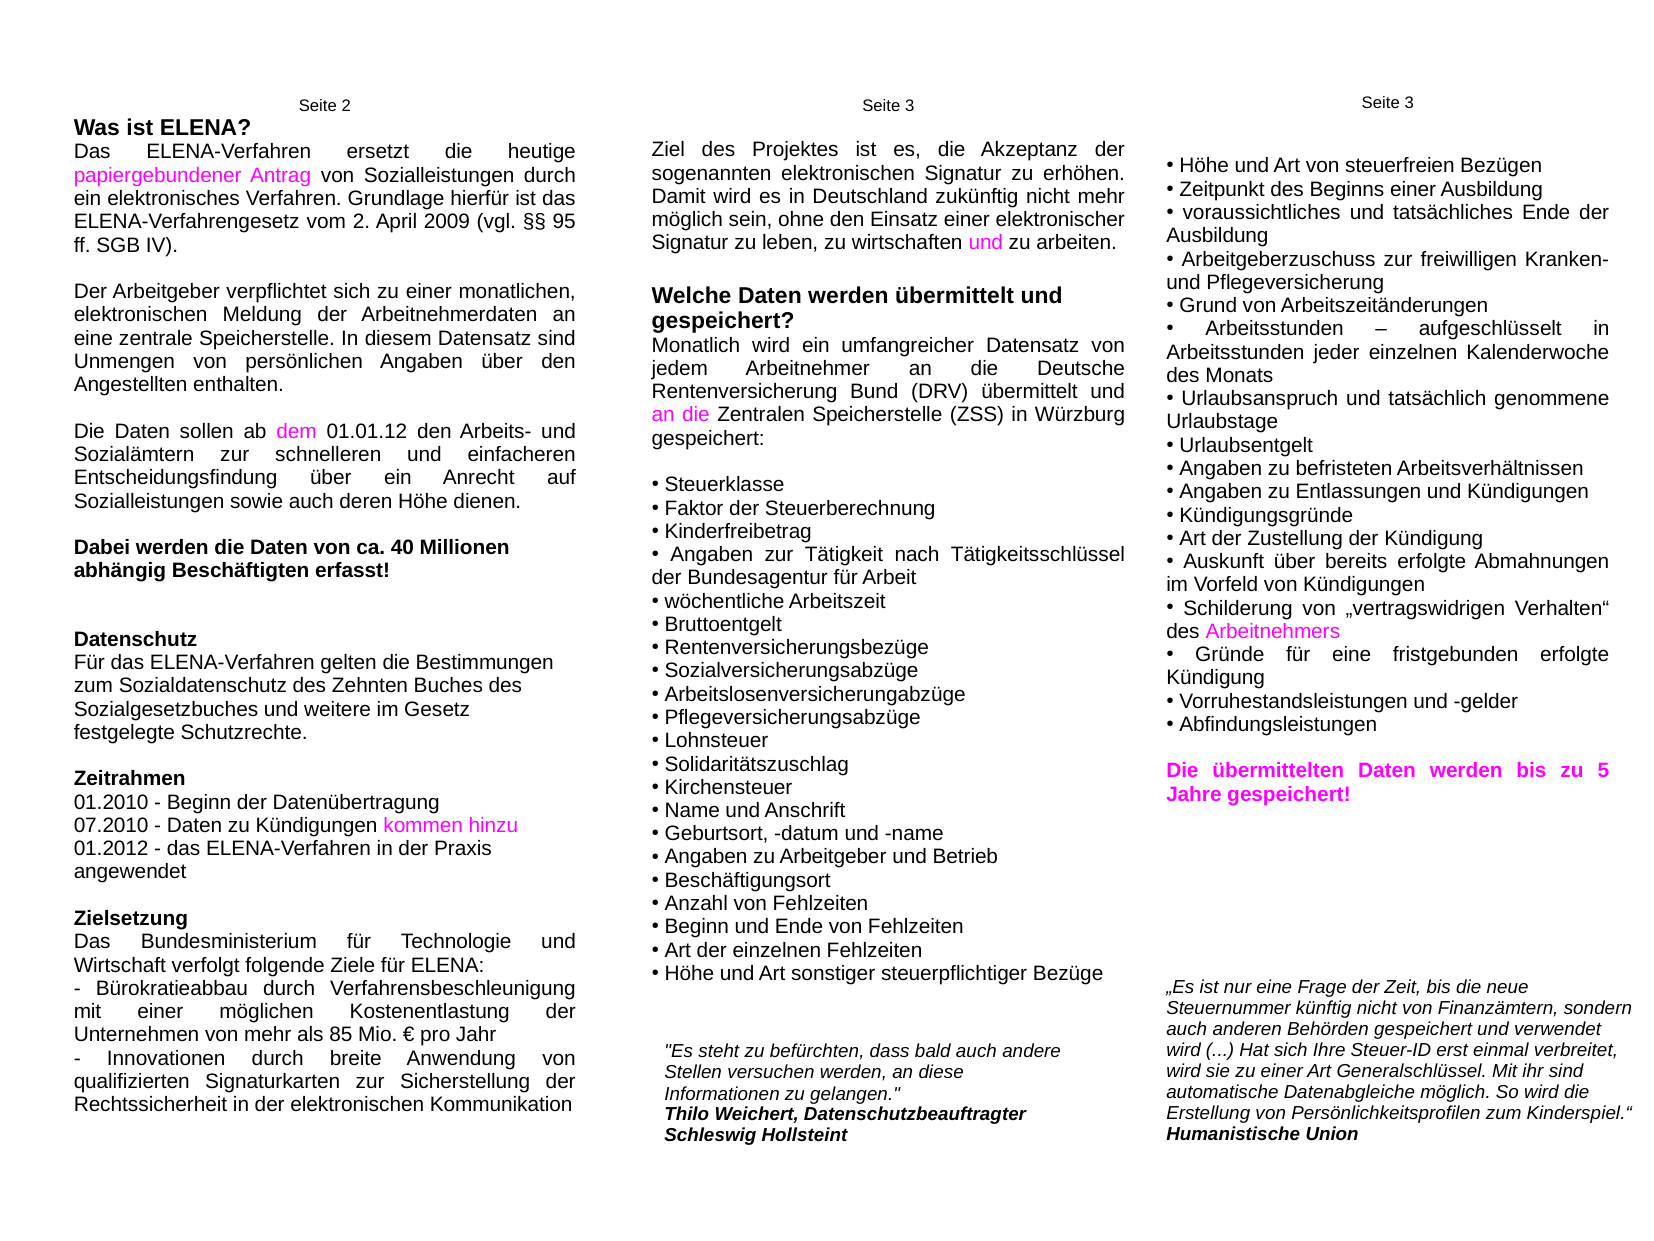

Seite 3
 Höhe und Art von steuerfreien Bezügen
 Zeitpunkt des Beginns einer Ausbildung
 voraussichtliches und tatsächliches Ende der Ausbildung
 Arbeitgeberzuschuss zur freiwilligen Kranken- und Pflegeversicherung
 Grund von Arbeitszeitänderungen
 Arbeitsstunden – aufgeschlüsselt in Arbeitsstunden jeder einzelnen Kalenderwoche des Monats
 Urlaubsanspruch und tatsächlich genommene Urlaubstage
 Urlaubsentgelt
 Angaben zu befristeten Arbeitsverhältnissen
 Angaben zu Entlassungen und Kündigungen
 Kündigungsgründe
 Art der Zustellung der Kündigung
 Auskunft über bereits erfolgte Abmahnungen im Vorfeld von Kündigungen
 Schilderung von „vertragswidrigen Verhalten“ des Arbeitnehmers
 Gründe für eine fristgebunden erfolgte Kündigung
 Vorruhestandsleistungen und -gelder
 Abfindungsleistungen
Die übermittelten Daten werden bis zu 5 Jahre gespeichert!
Seite 2
Was ist ELENA?
Das ELENA-Verfahren ersetzt die heutige papiergebundener Antrag von Sozialleistungen durch ein elektronisches Verfahren. Grundlage hierfür ist das ELENA-Verfahrengesetz vom 2. April 2009 (vgl. §§ 95 ff. SGB IV).
Der Arbeitgeber verpflichtet sich zu einer monatlichen, elektronischen Meldung der Arbeitnehmerdaten an eine zentrale Speicherstelle. In diesem Datensatz sind Unmengen von persönlichen Angaben über den Angestellten enthalten.
Die Daten sollen ab dem 01.01.12 den Arbeits- und Sozialämtern zur schnelleren und einfacheren Entscheidungsfindung über ein Anrecht auf Sozialleistungen sowie auch deren Höhe dienen.
Dabei werden die Daten von ca. 40 Millionen abhängig Beschäftigten erfasst!
Seite 3
Ziel des Projektes ist es, die Akzeptanz der sogenannten elektronischen Signatur zu erhöhen. Damit wird es in Deutschland zukünftig nicht mehr möglich sein, ohne den Einsatz einer elektronischer Signatur zu leben, zu wirtschaften und zu arbeiten.
Welche Daten werden übermittelt und gespeichert?
Monatlich wird ein umfangreicher Datensatz von jedem Arbeitnehmer an die Deutsche Rentenversicherung Bund (DRV) übermittelt und an die Zentralen Speicherstelle (ZSS) in Würzburg gespeichert:
 Steuerklasse
 Faktor der Steuerberechnung
 Kinderfreibetrag
 Angaben zur Tätigkeit nach Tätigkeitsschlüssel der Bundesagentur für Arbeit
 wöchentliche Arbeitszeit
 Bruttoentgelt
 Rentenversicherungsbezüge
 Sozialversicherungsabzüge
 Arbeitslosenversicherungabzüge
 Pflegeversicherungsabzüge
 Lohnsteuer
 Solidaritätszuschlag
 Kirchensteuer
 Name und Anschrift
 Geburtsort, -datum und -name
 Angaben zu Arbeitgeber und Betrieb
 Beschäftigungsort
 Anzahl von Fehlzeiten
 Beginn und Ende von Fehlzeiten
 Art der einzelnen Fehlzeiten
 Höhe und Art sonstiger steuerpflichtiger Bezüge
Datenschutz
Für das ELENA-Verfahren gelten die Bestimmungen zum Sozialdatenschutz des Zehnten Buches des Sozialgesetzbuches und weitere im Gesetz festgelegte Schutzrechte.
Zeitrahmen
01.2010 - Beginn der Datenübertragung
07.2010 - Daten zu Kündigungen kommen hinzu
01.2012 - das ELENA-Verfahren in der Praxis angewendet
Zielsetzung
Das Bundesministerium für Technologie und Wirtschaft verfolgt folgende Ziele für ELENA:
- Bürokratieabbau durch Verfahrensbeschleunigung mit einer möglichen Kostenentlastung der Unternehmen von mehr als 85 Mio. € pro Jahr
- Innovationen durch breite Anwendung von qualifizierten Signaturkarten zur Sicherstellung der Rechtssicherheit in der elektronischen Kommunikation
„Es ist nur eine Frage der Zeit, bis die neue Steuernummer künftig nicht von Finanzämtern, sondern auch anderen Behörden gespeichert und verwendet wird (...) Hat sich Ihre Steuer-ID erst einmal verbreitet, wird sie zu einer Art Generalschlüssel. Mit ihr sind automatische Datenabgleiche möglich. So wird die Erstellung von Persönlichkeitsprofilen zum Kinderspiel.“
Humanistische Union
"Es steht zu befürchten, dass bald auch andere Stellen versuchen werden, an diese Informationen zu gelangen."
Thilo Weichert, Datenschutzbeauftragter Schleswig Hollsteint